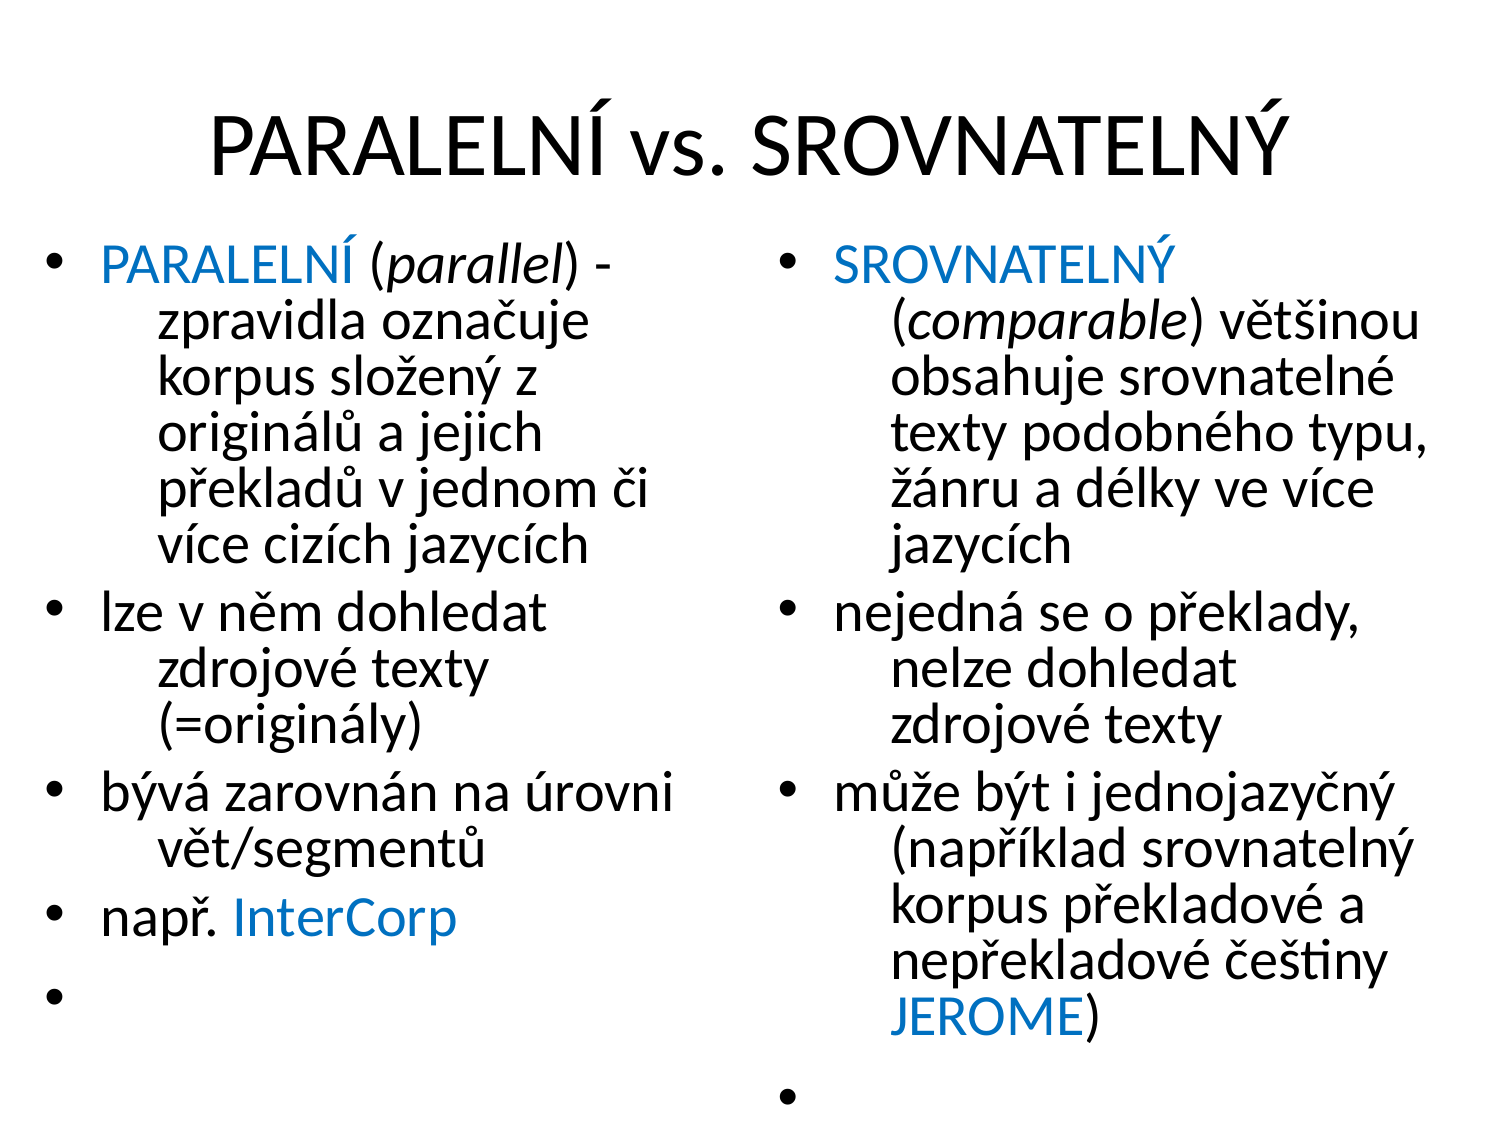

# PARALELNÍ vs. SROVNATELNÝ
PARALELNÍ (parallel) -zpravidla označuje korpus složený z originálů a jejich překladů v jednom či více cizích jazycích
lze v něm dohledat zdrojové texty (=originály)
bývá zarovnán na úrovni vět/segmentů
např. InterCorp
SROVNATELNÝ (comparable) většinou obsahuje srovnatelné texty podobného typu, žánru a délky ve více jazycích
nejedná se o překlady, nelze dohledat zdrojové texty
může být i jednojazyčný (například srovnatelný korpus překladové a nepřekladové češtiny JEROME)